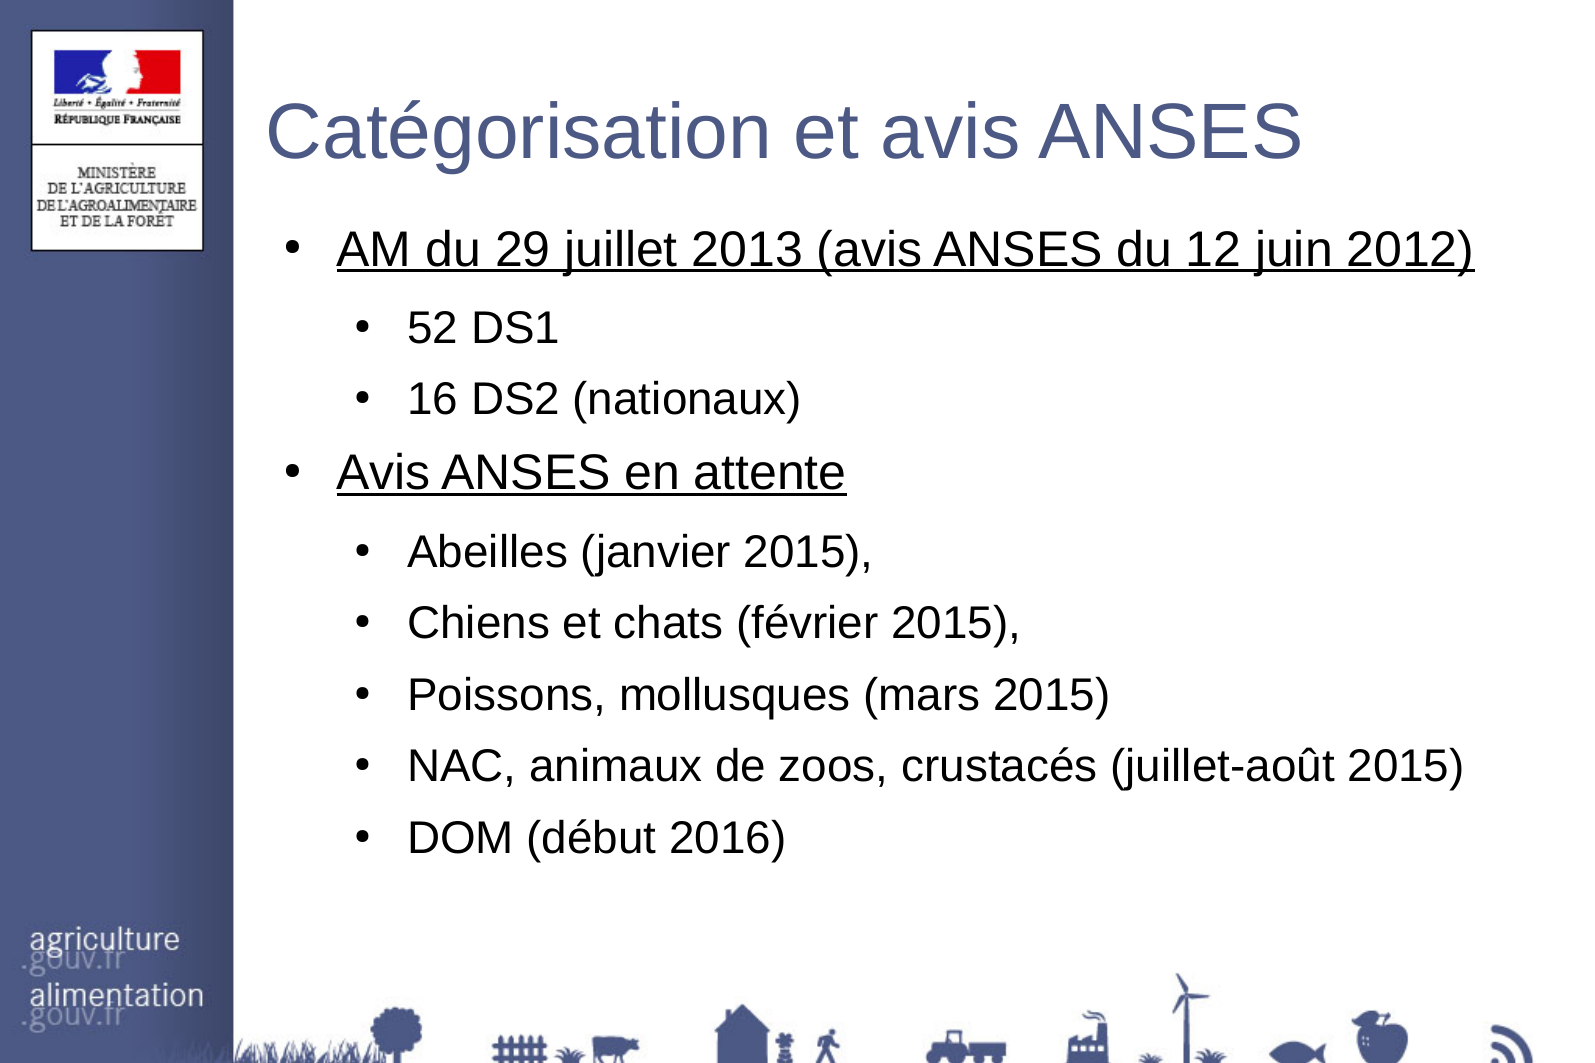

# Catégorisation et avis ANSES
AM du 29 juillet 2013 (avis ANSES du 12 juin 2012)
52 DS1
16 DS2 (nationaux)
Avis ANSES en attente
Abeilles (janvier 2015),
Chiens et chats (février 2015),
Poissons, mollusques (mars 2015)
NAC, animaux de zoos, crustacés (juillet-août 2015)
DOM (début 2016)